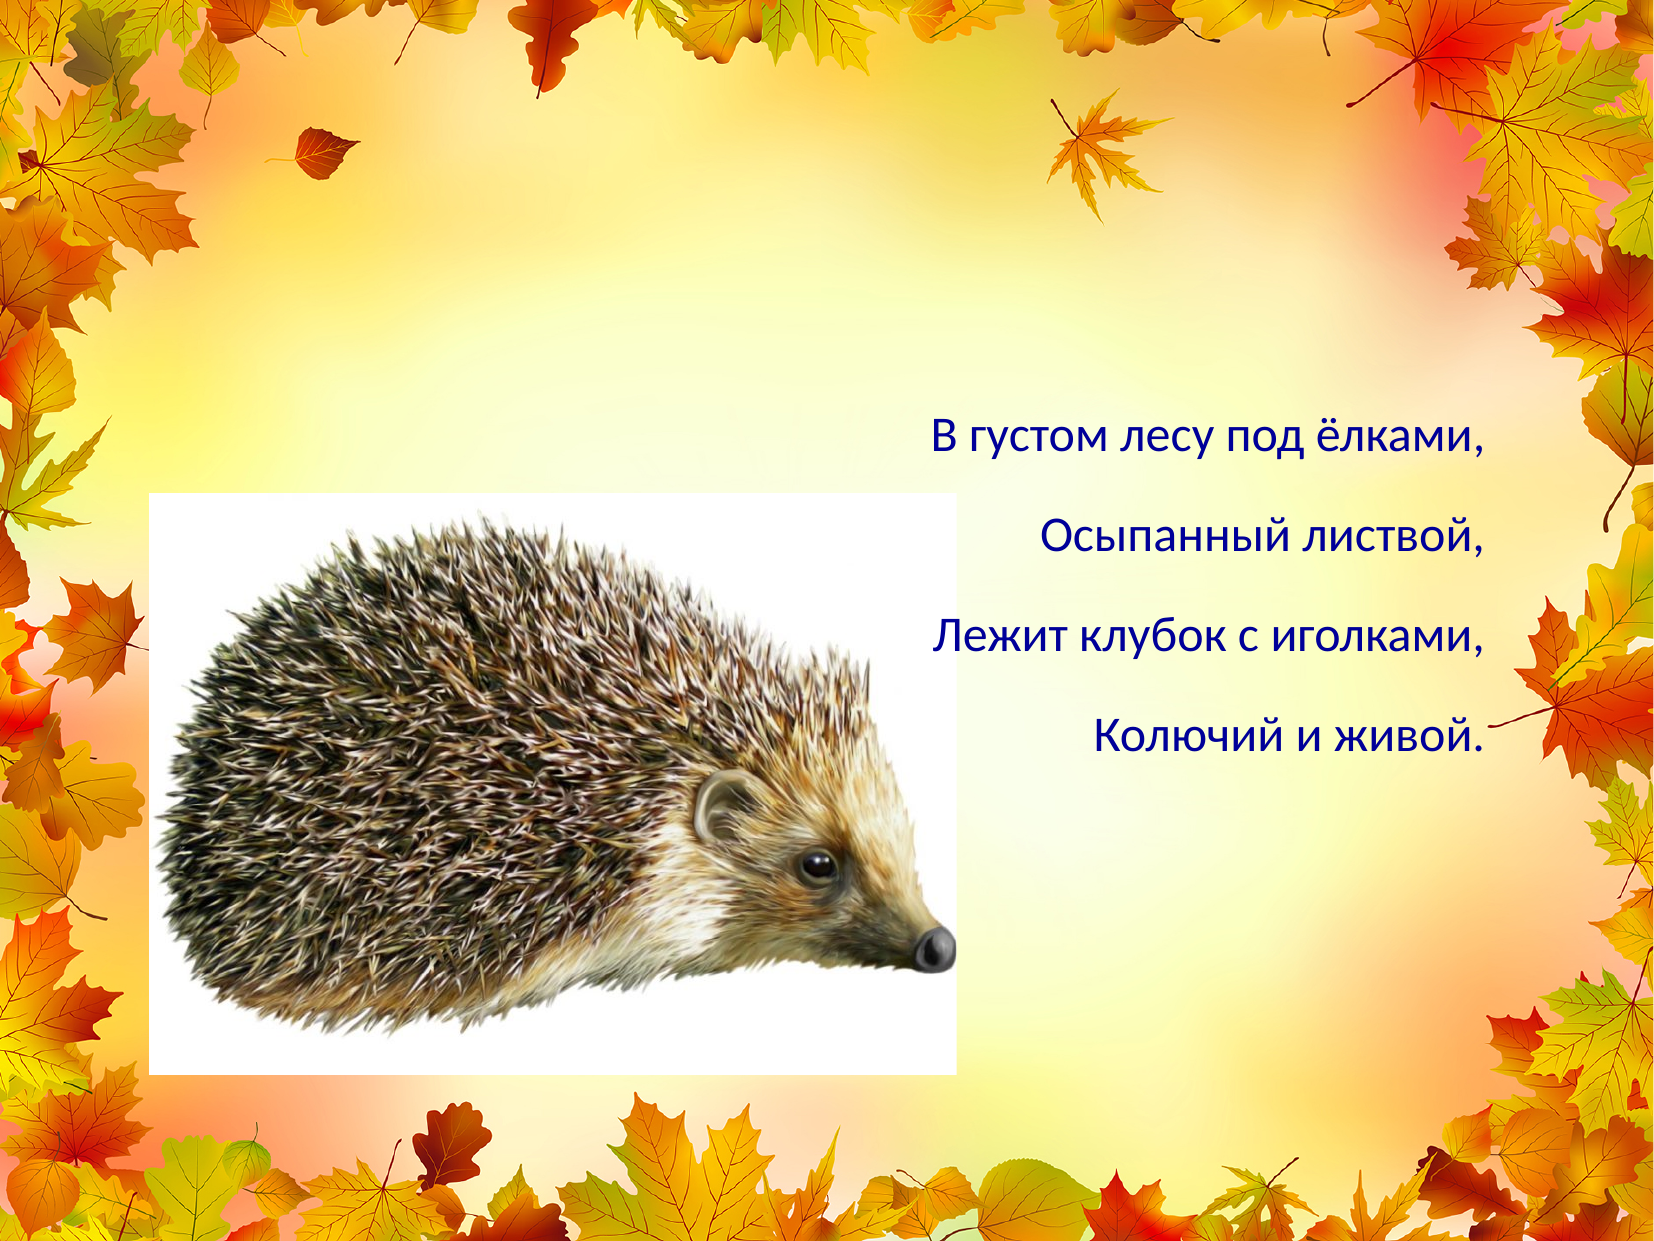

В густом лесу под ёлками,
Осыпанный листвой,
Лежит клубок с иголками,
Колючий и живой.